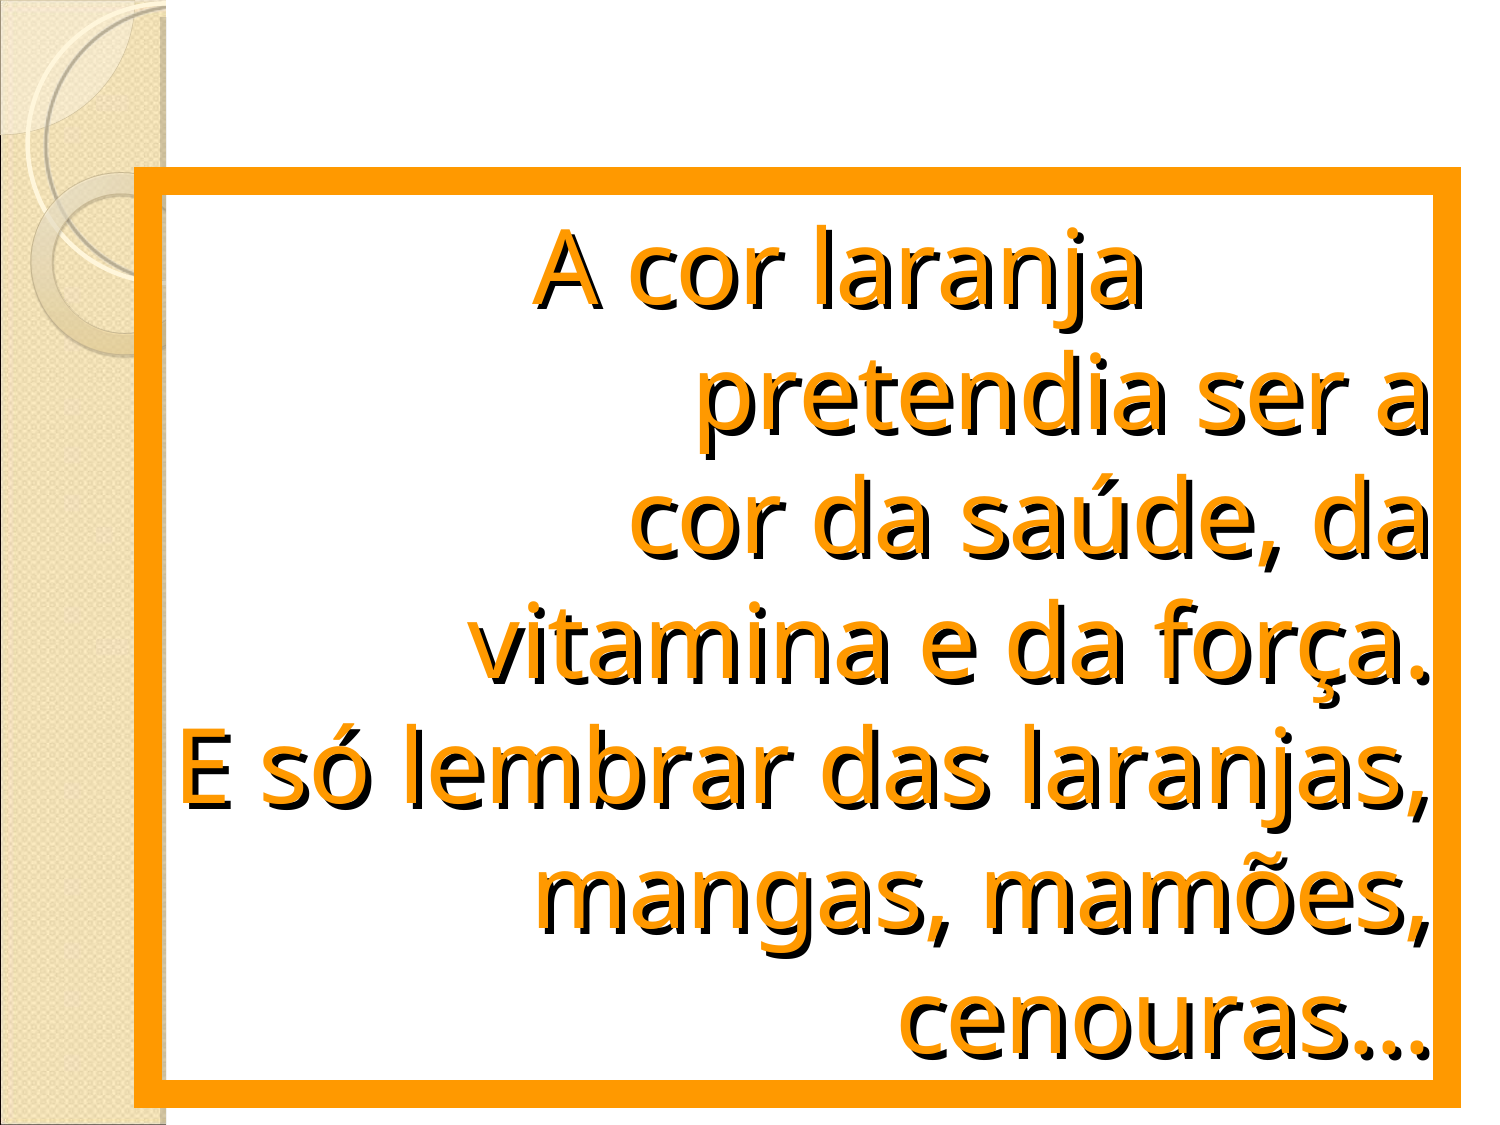

# A cor laranja 		pretendia ser a cor da saúde, da vitamina e da força. E só lembrar das laranjas, mangas, mamões, cenouras...